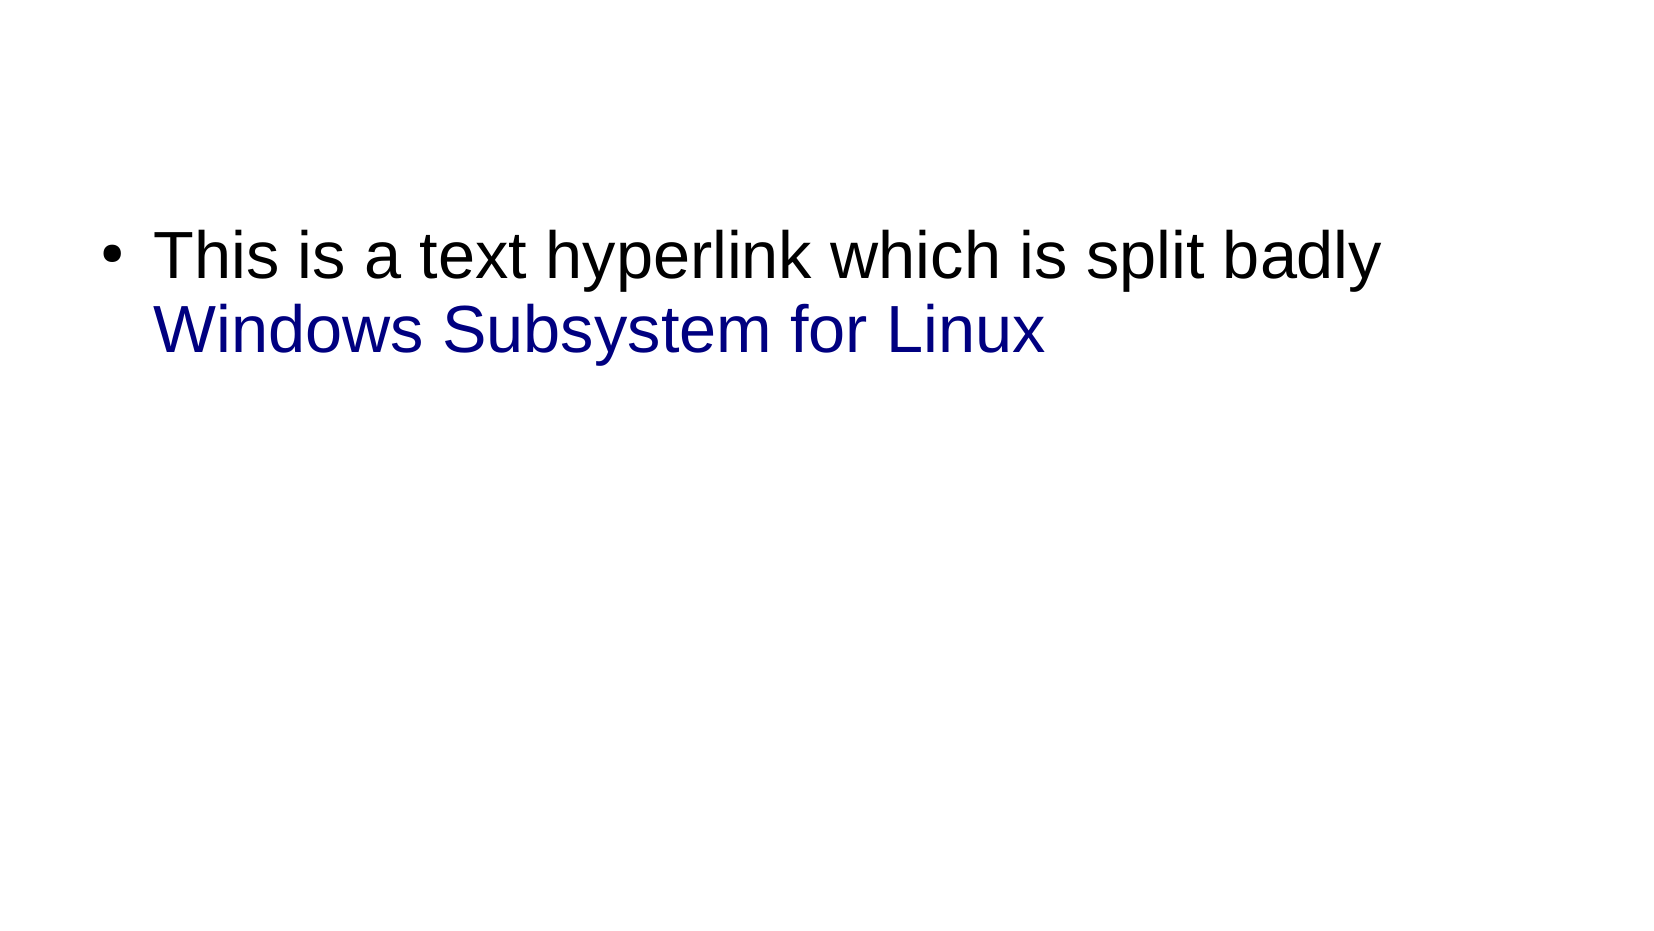

#
This is a text hyperlink which is split badly Windows Subsystem for Linux